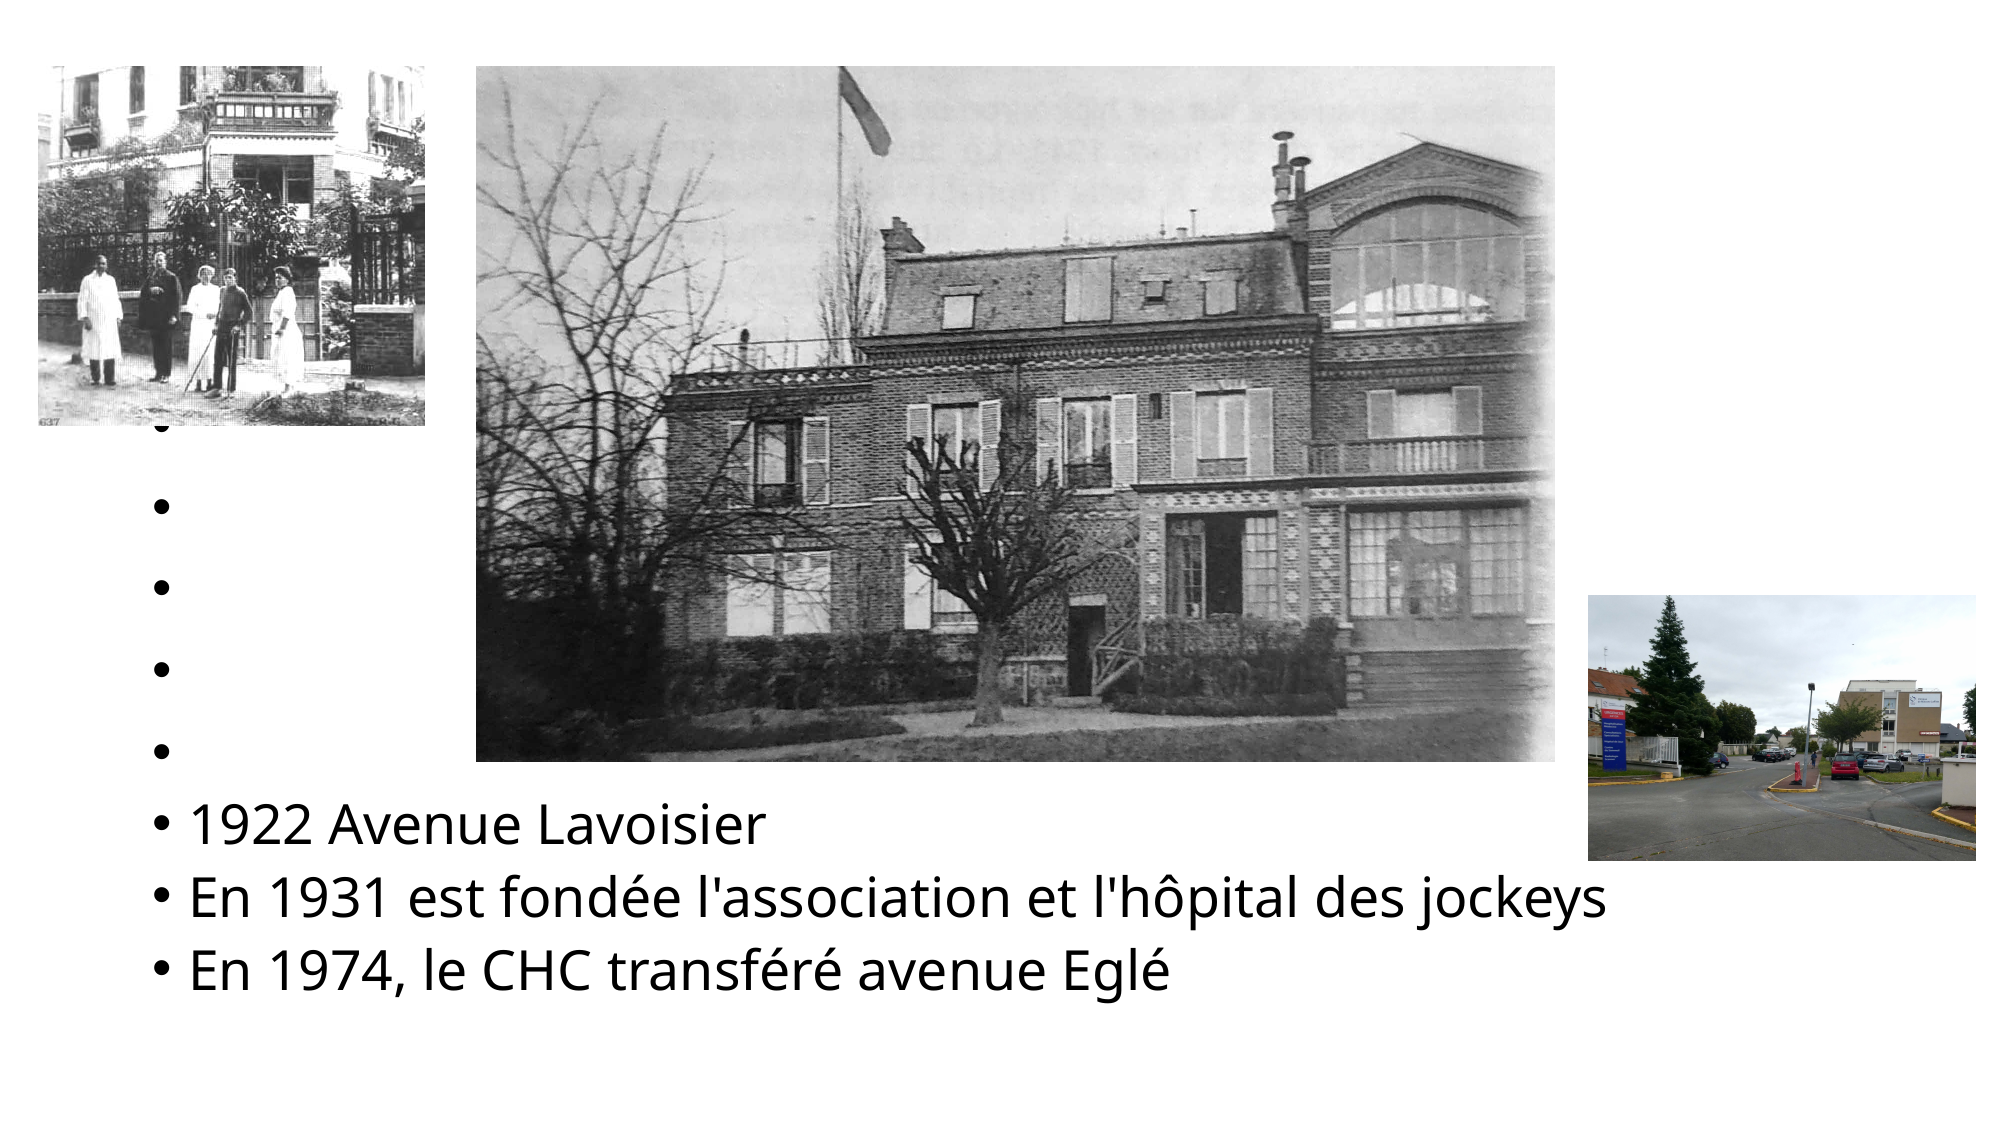

# CHC
1922 Avenue Lavoisier
En 1931 est fondée l'association et l'hôpital des jockeys
En 1974, le CHC transféré avenue Eglé